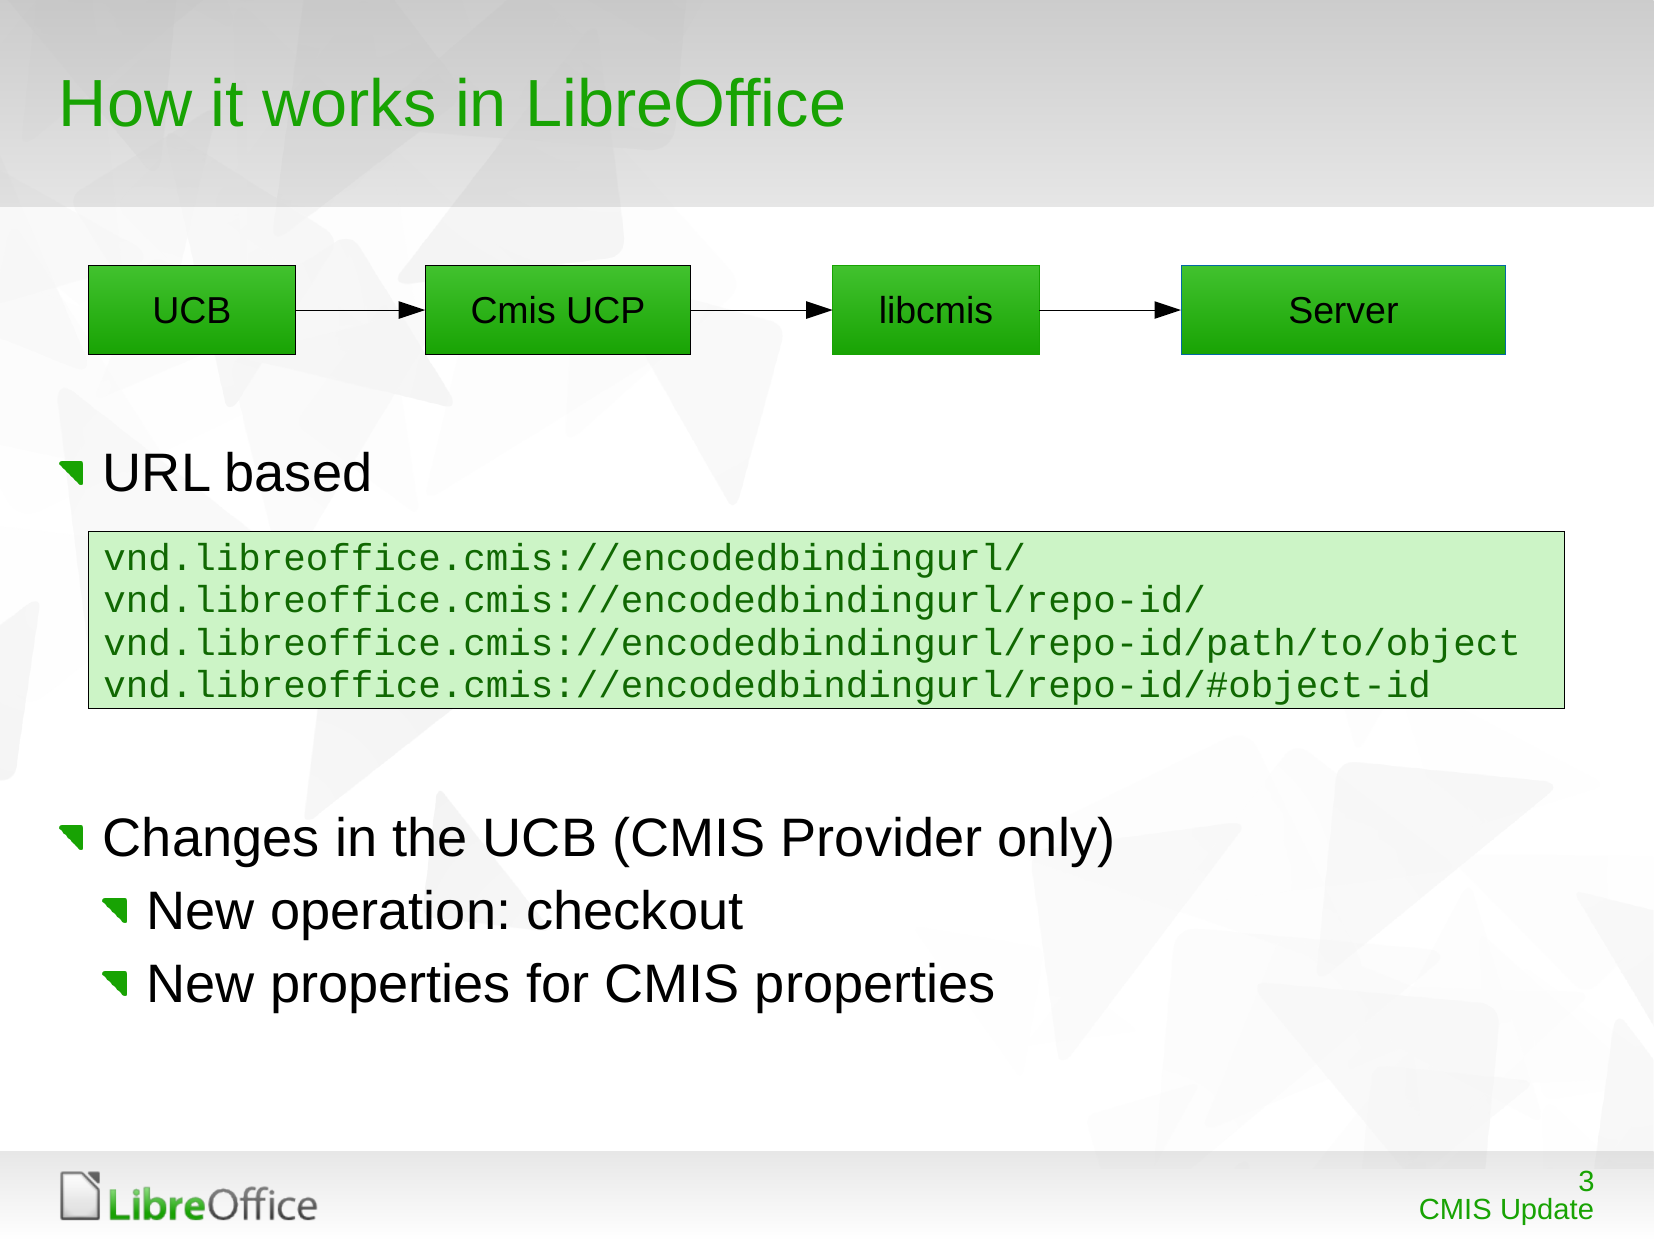

# How it works in LibreOffice
UCB
Cmis UCP
libcmis
Server
URL based
Changes in the UCB (CMIS Provider only)
New operation: checkout
New properties for CMIS properties
vnd.libreoffice.cmis://encodedbindingurl/
vnd.libreoffice.cmis://encodedbindingurl/repo-id/
vnd.libreoffice.cmis://encodedbindingurl/repo-id/path/to/object
vnd.libreoffice.cmis://encodedbindingurl/repo-id/#object-id
3
CMIS Update